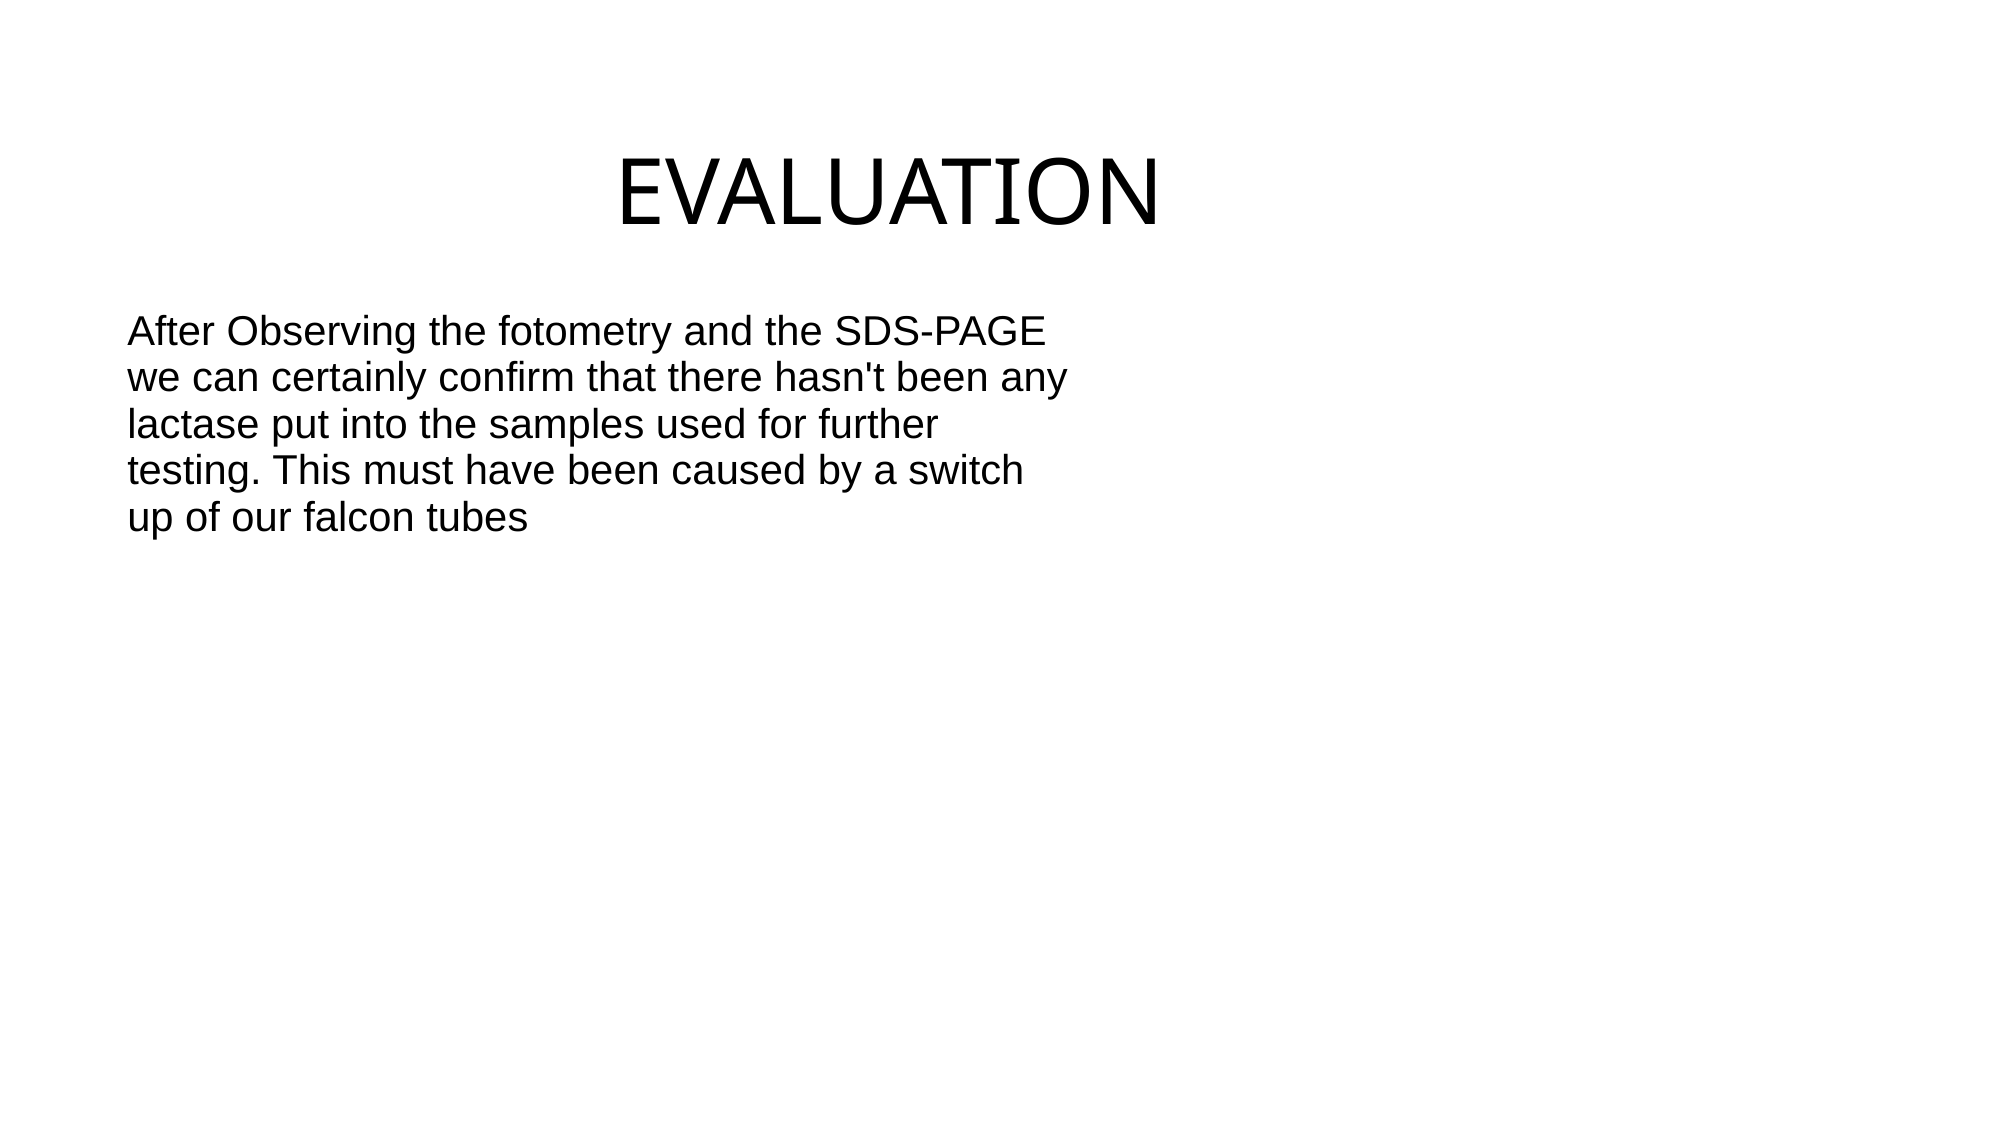

EVALUATION
After Observing the fotometry and the SDS-PAGE we can certainly confirm that there hasn't been any lactase put into the samples used for further testing. This must have been caused by a switch up of our falcon tubes